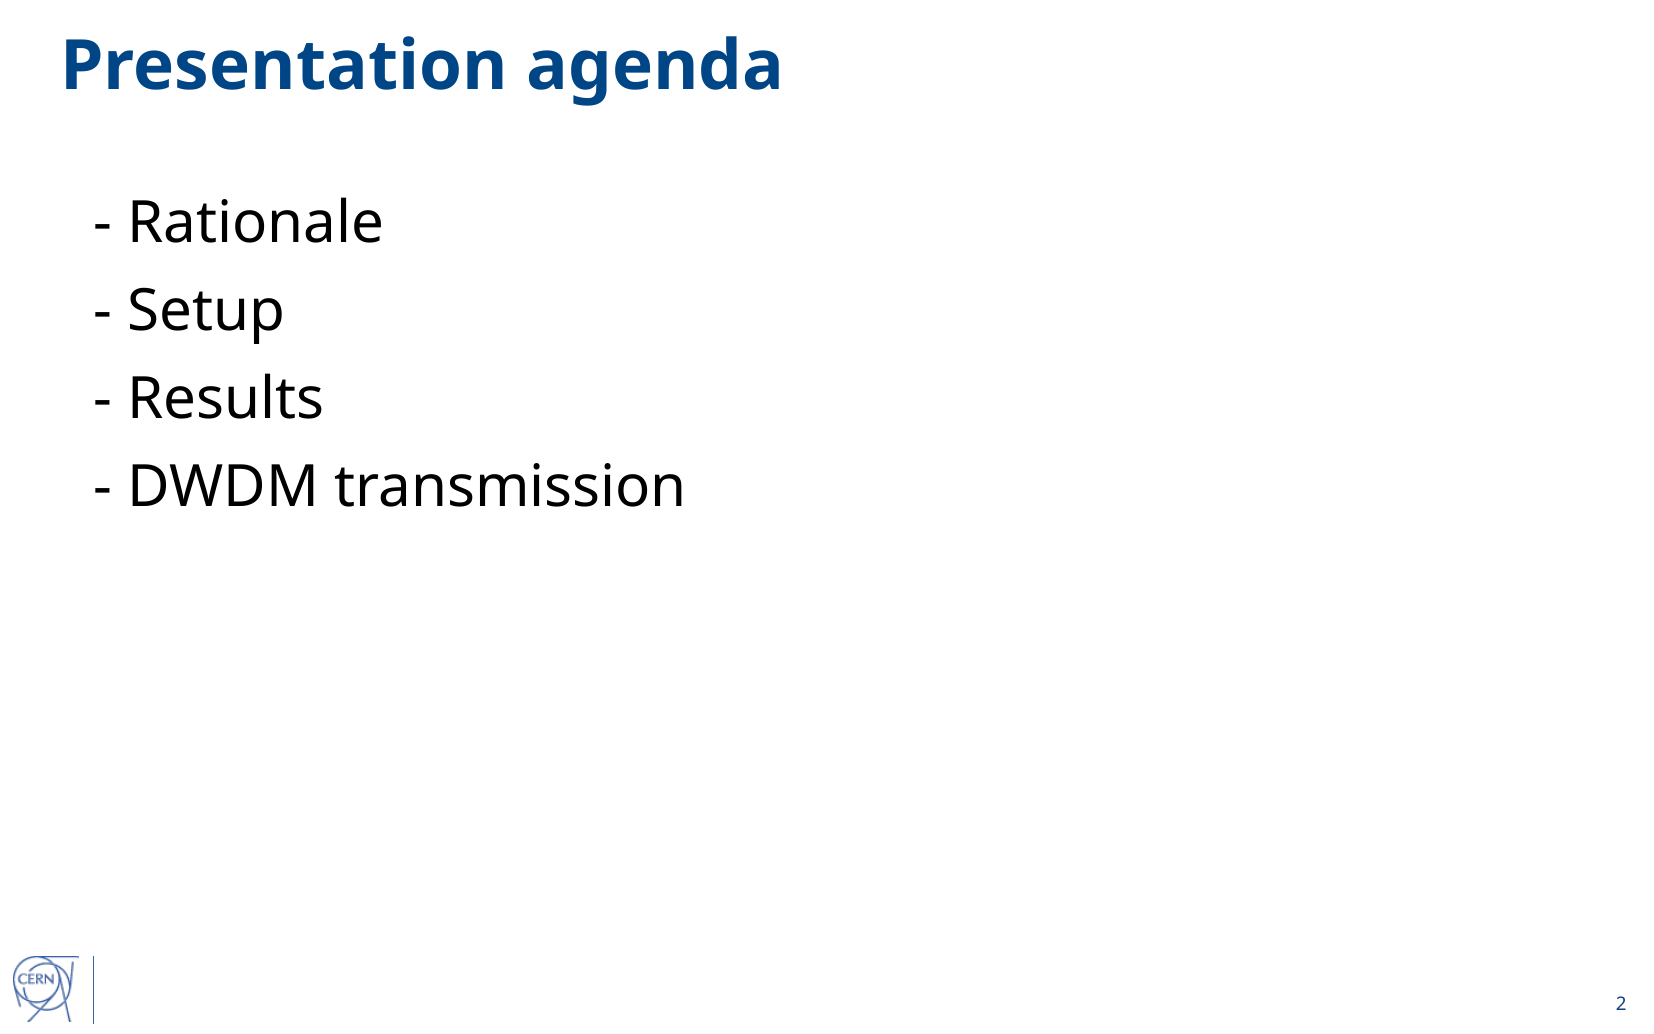

# Presentation agenda
- Rationale
- Setup
- Results
- DWDM transmission